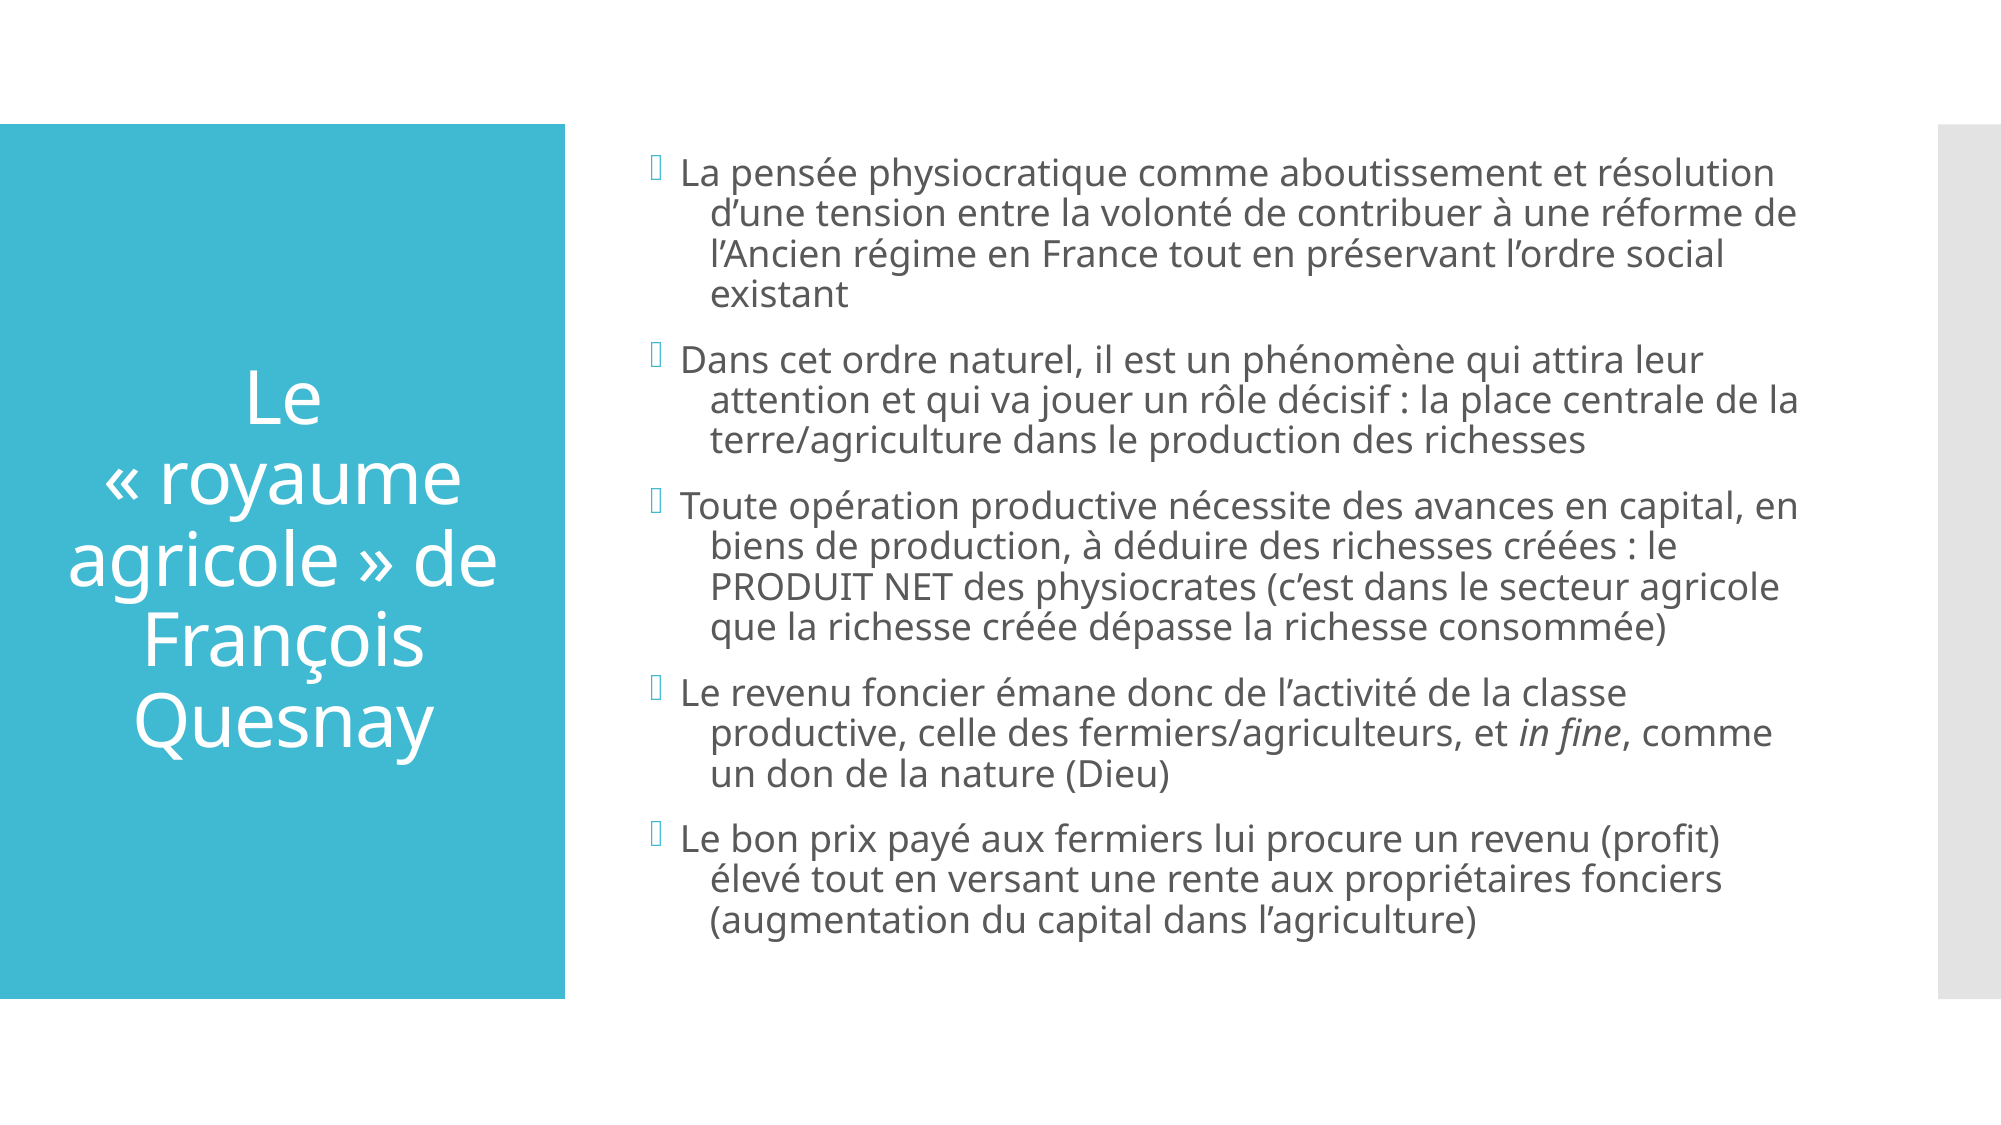

La pensée physiocratique comme aboutissement et résolution d’une tension entre la volonté de contribuer à une réforme de l’Ancien régime en France tout en préservant l’ordre social existant
Dans cet ordre naturel, il est un phénomène qui attira leur attention et qui va jouer un rôle décisif : la place centrale de la terre/agriculture dans le production des richesses
Toute opération productive nécessite des avances en capital, en biens de production, à déduire des richesses créées : le PRODUIT NET des physiocrates (c’est dans le secteur agricole que la richesse créée dépasse la richesse consommée)
Le revenu foncier émane donc de l’activité de la classe productive, celle des fermiers/agriculteurs, et in fine, comme un don de la nature (Dieu)
Le bon prix payé aux fermiers lui procure un revenu (profit) élevé tout en versant une rente aux propriétaires fonciers (augmentation du capital dans l’agriculture)
# Le « royaume agricole » de François Quesnay